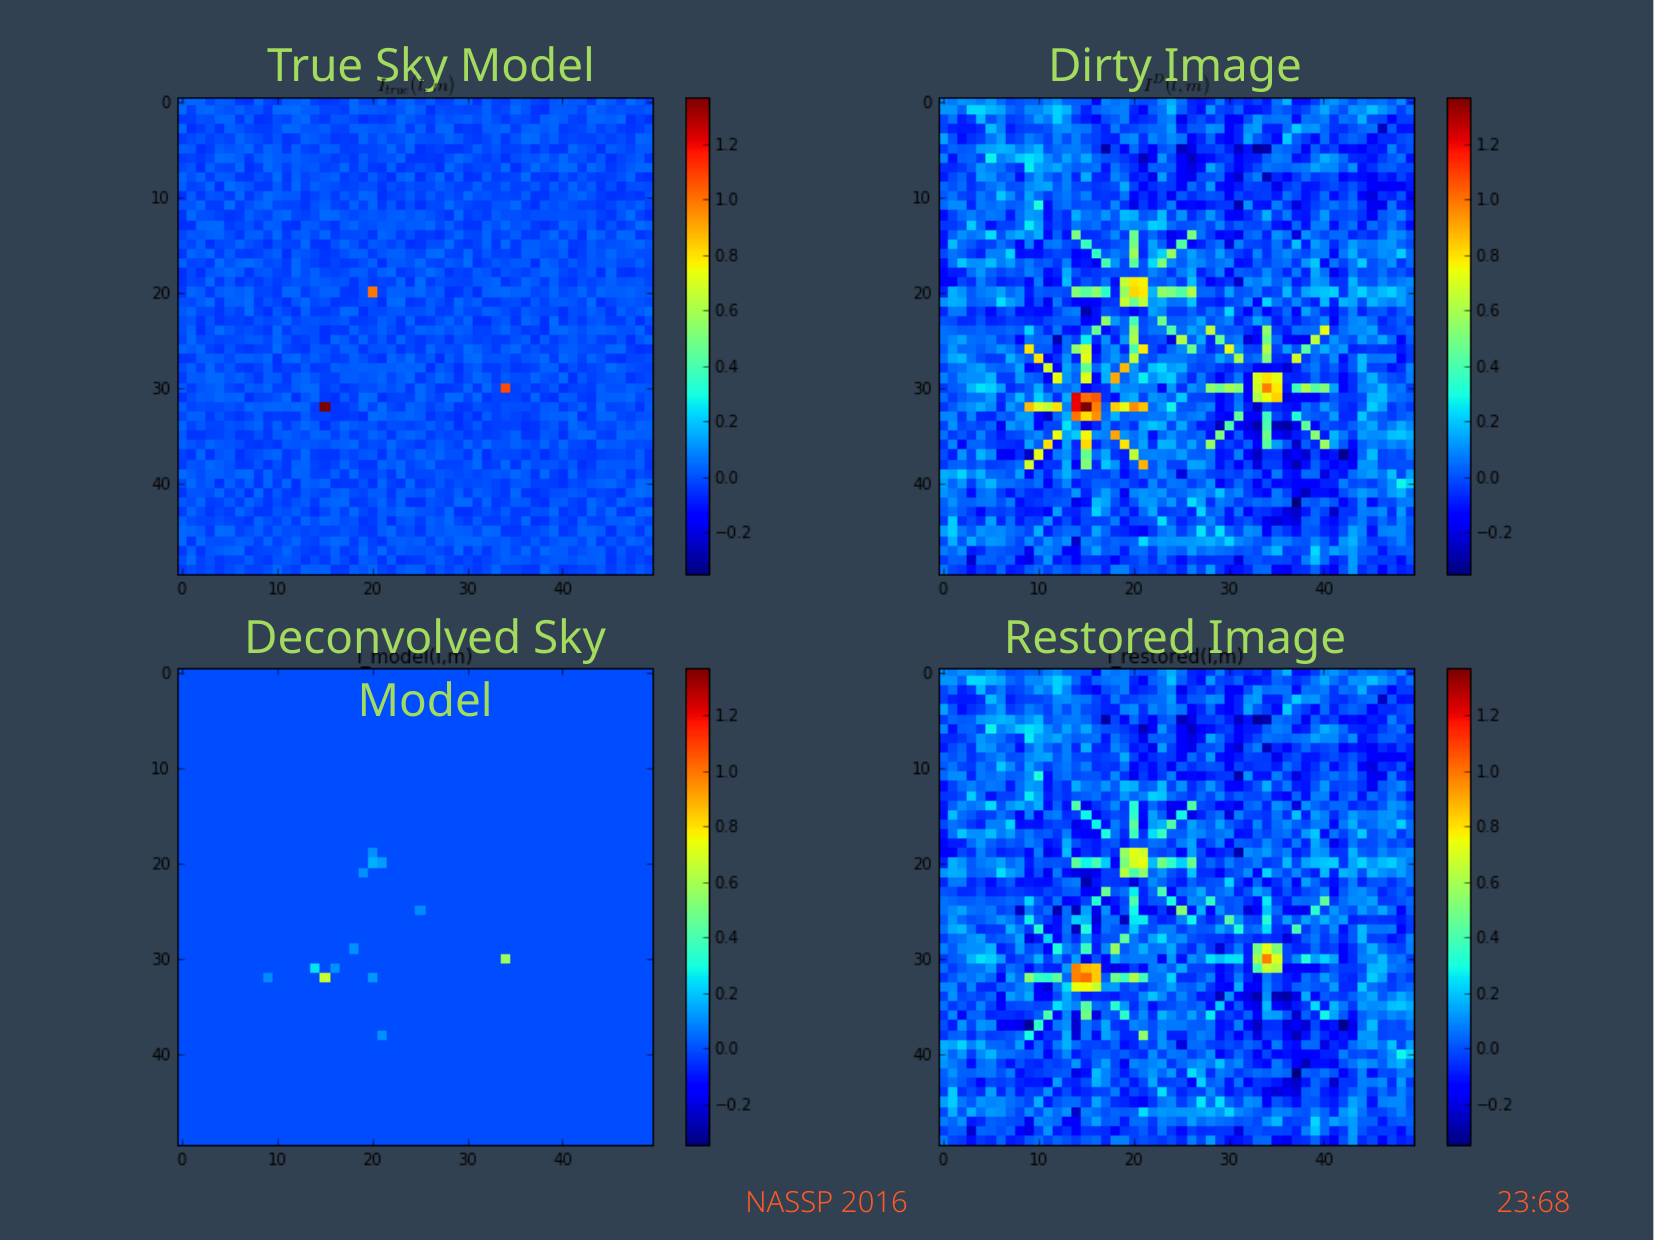

True Sky Model
Dirty Image
Deconvolved Sky Model
Restored Image
NASSP 2016
23